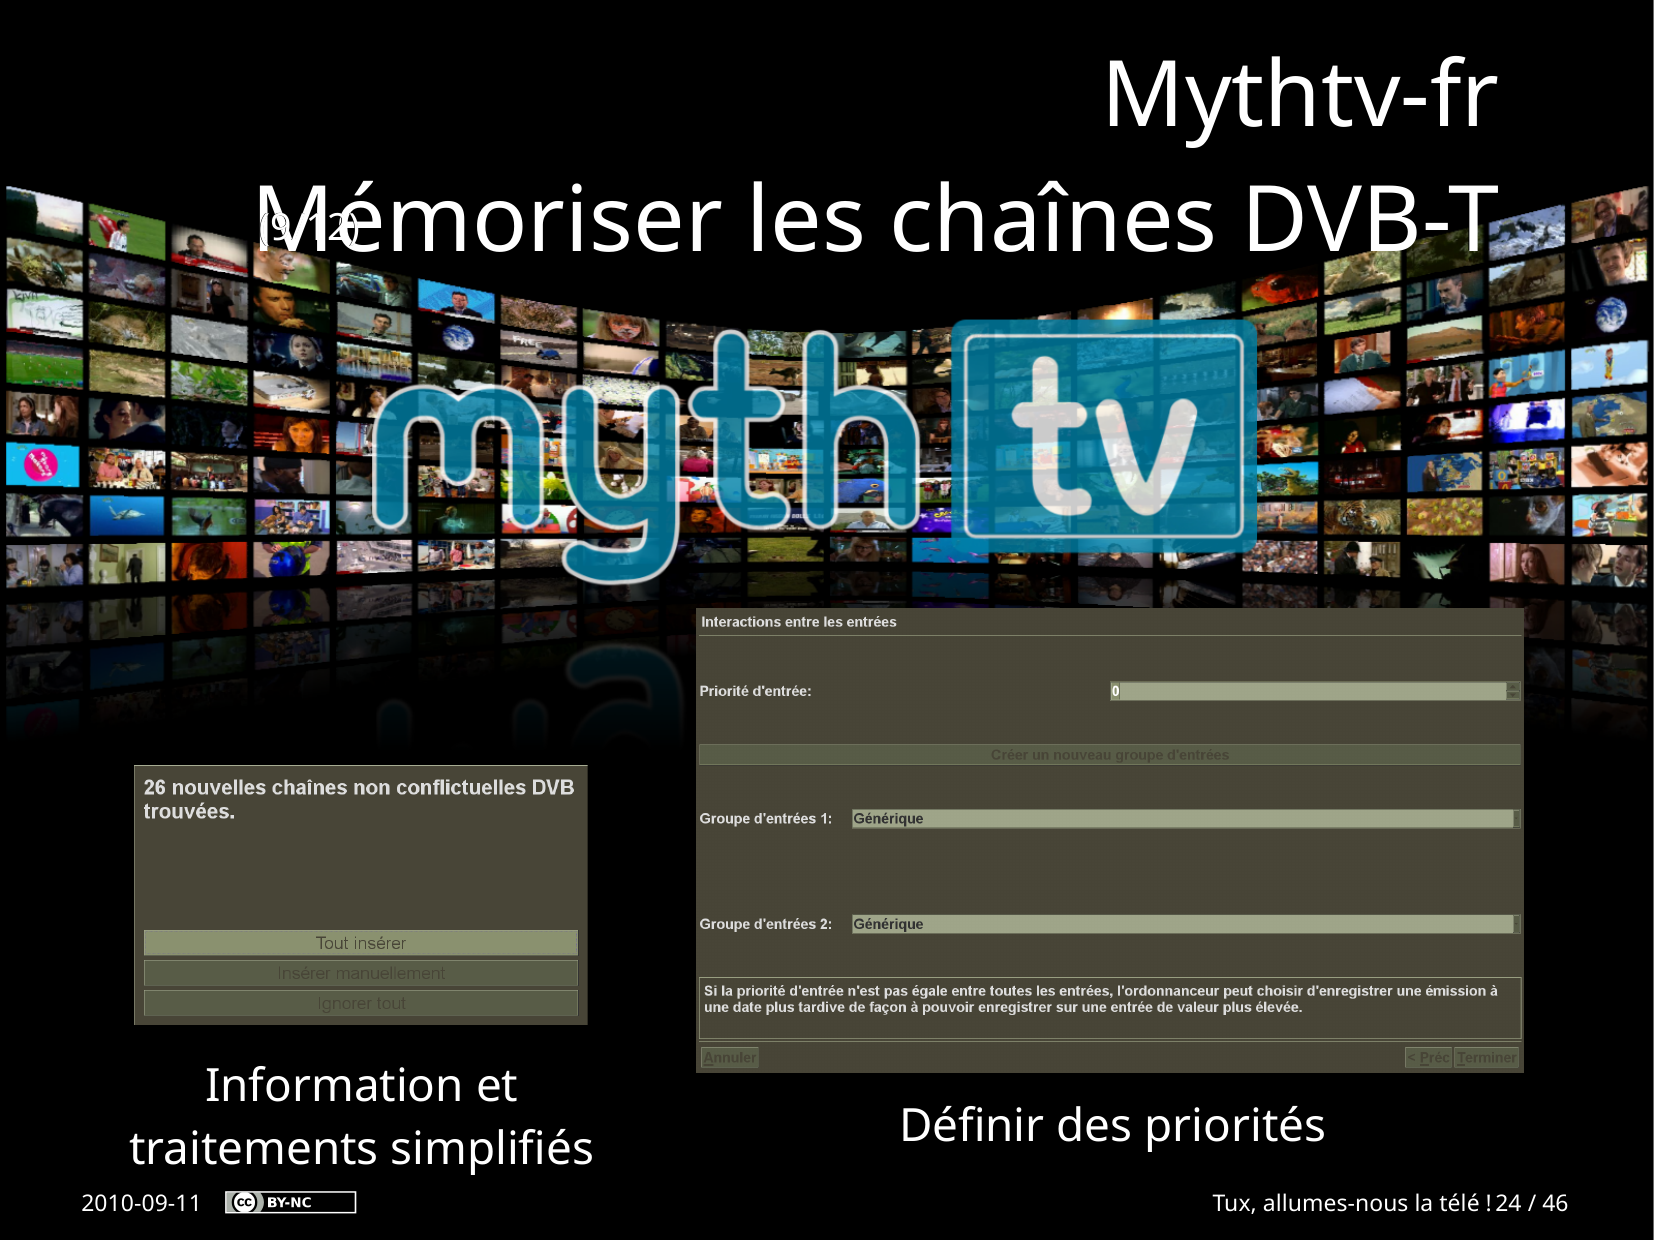

# Mythtv-fr Mémoriser les chaînes DVB-T
(9/12)
Information et traitements simplifiés
Définir des priorités
2010-09-11
Tux, allumes-nous la télé !
24